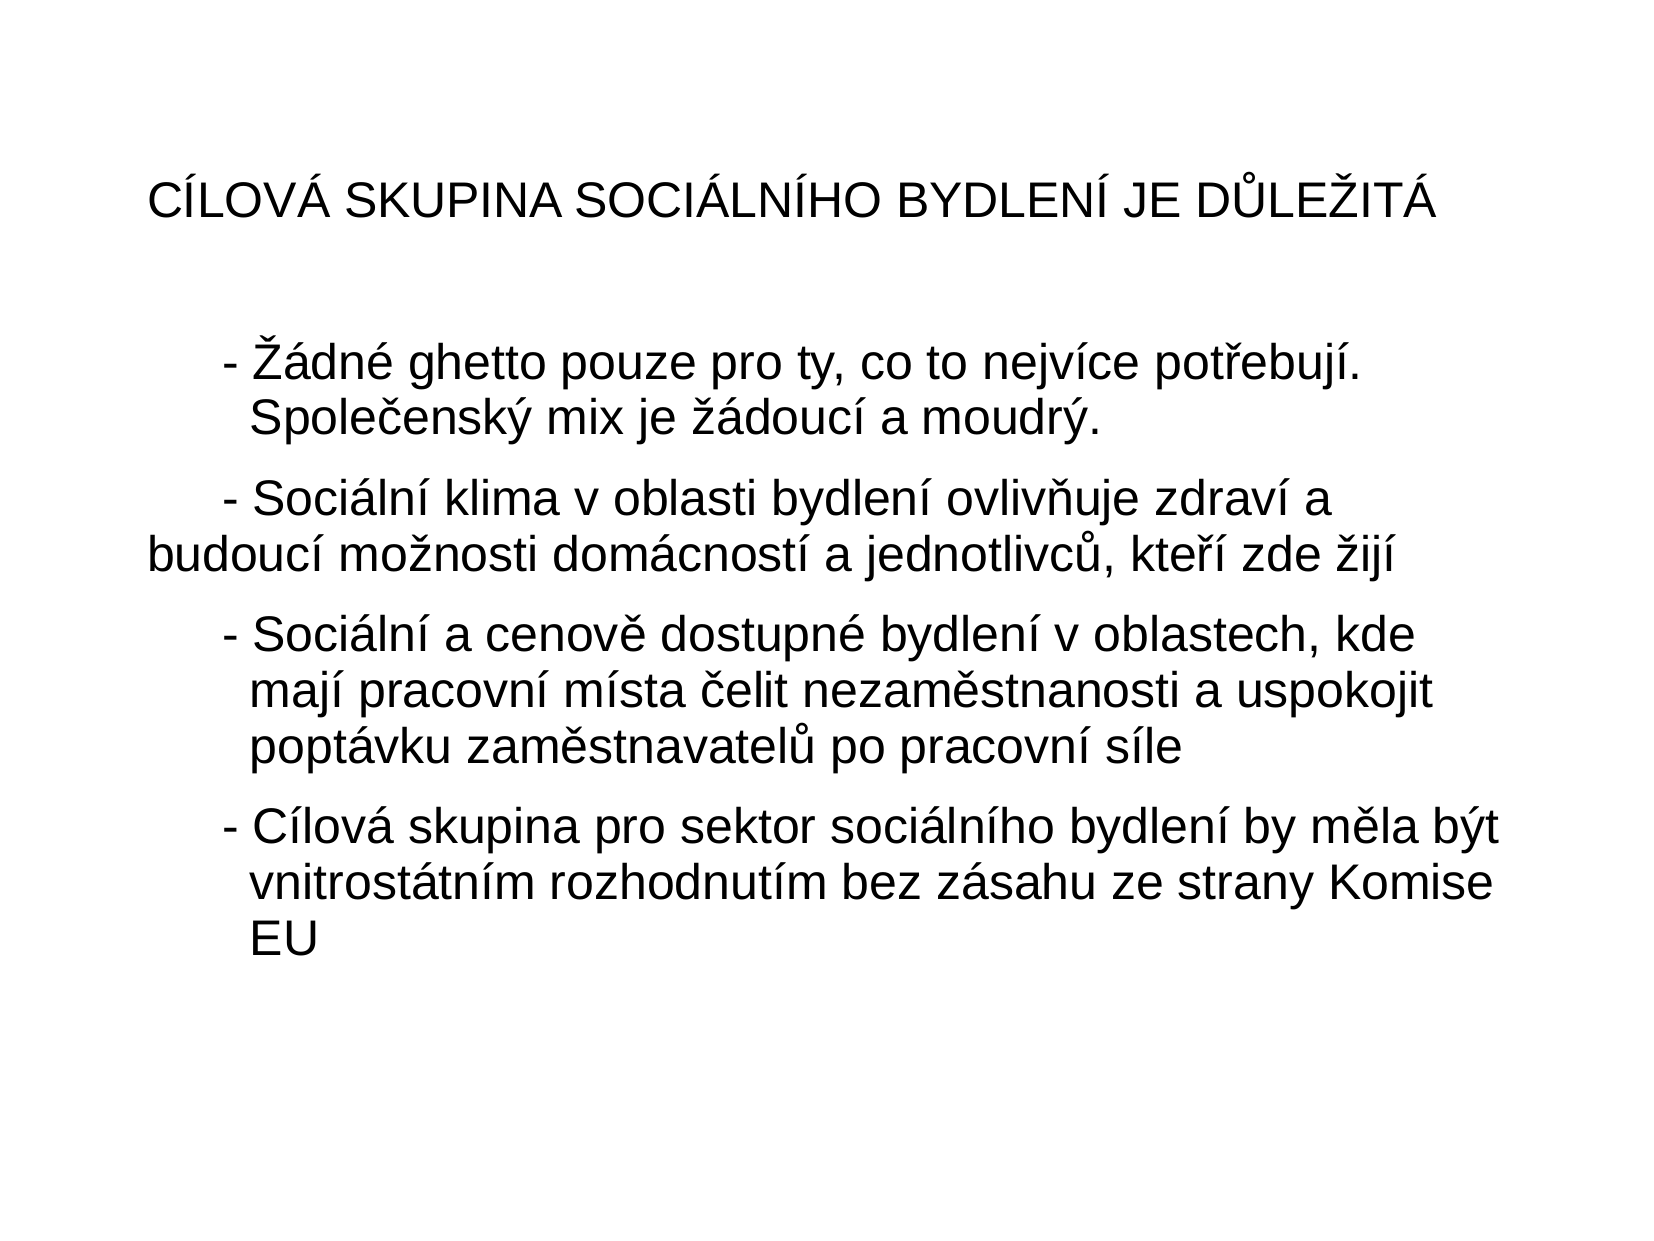

CÍLOVÁ SKUPINA SOCIÁLNÍHO BYDLENÍ JE DŮLEŽITÁ
	- Žádné ghetto pouze pro ty, co to nejvíce potřebují. 			 Společenský mix je žádoucí a moudrý.
	- Sociální klima v oblasti bydlení ovlivňuje zdraví a 	 	 budoucí možnosti domácností a jednotlivců, kteří zde žijí
	- Sociální a cenově dostupné bydlení v oblastech, kde 	 	 mají pracovní místa čelit nezaměstnanosti a uspokojit 		 poptávku zaměstnavatelů po pracovní síle
	- Cílová skupina pro sektor sociálního bydlení by měla být 	 vnitrostátním rozhodnutím bez zásahu ze strany Komise 	 EU